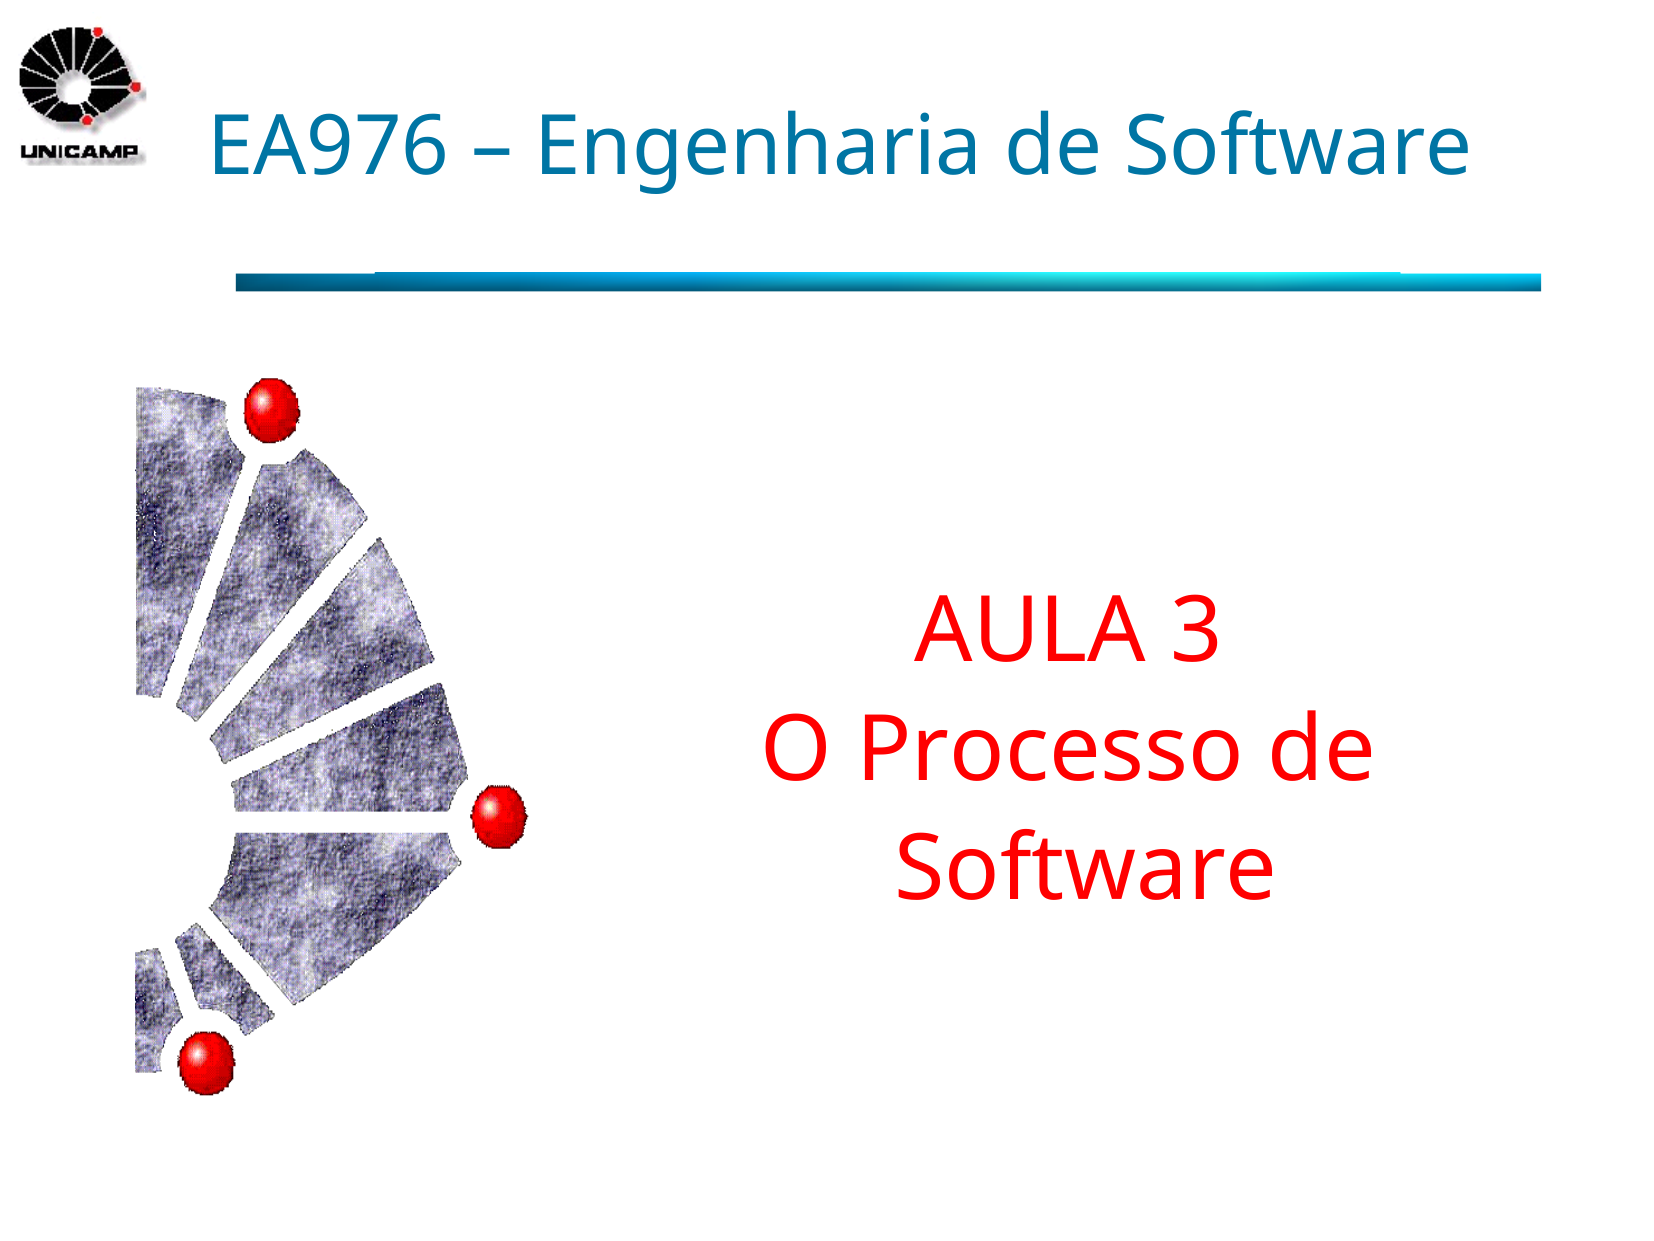

# EA976 – Engenharia de Software
AULA 3
O Processo de Software